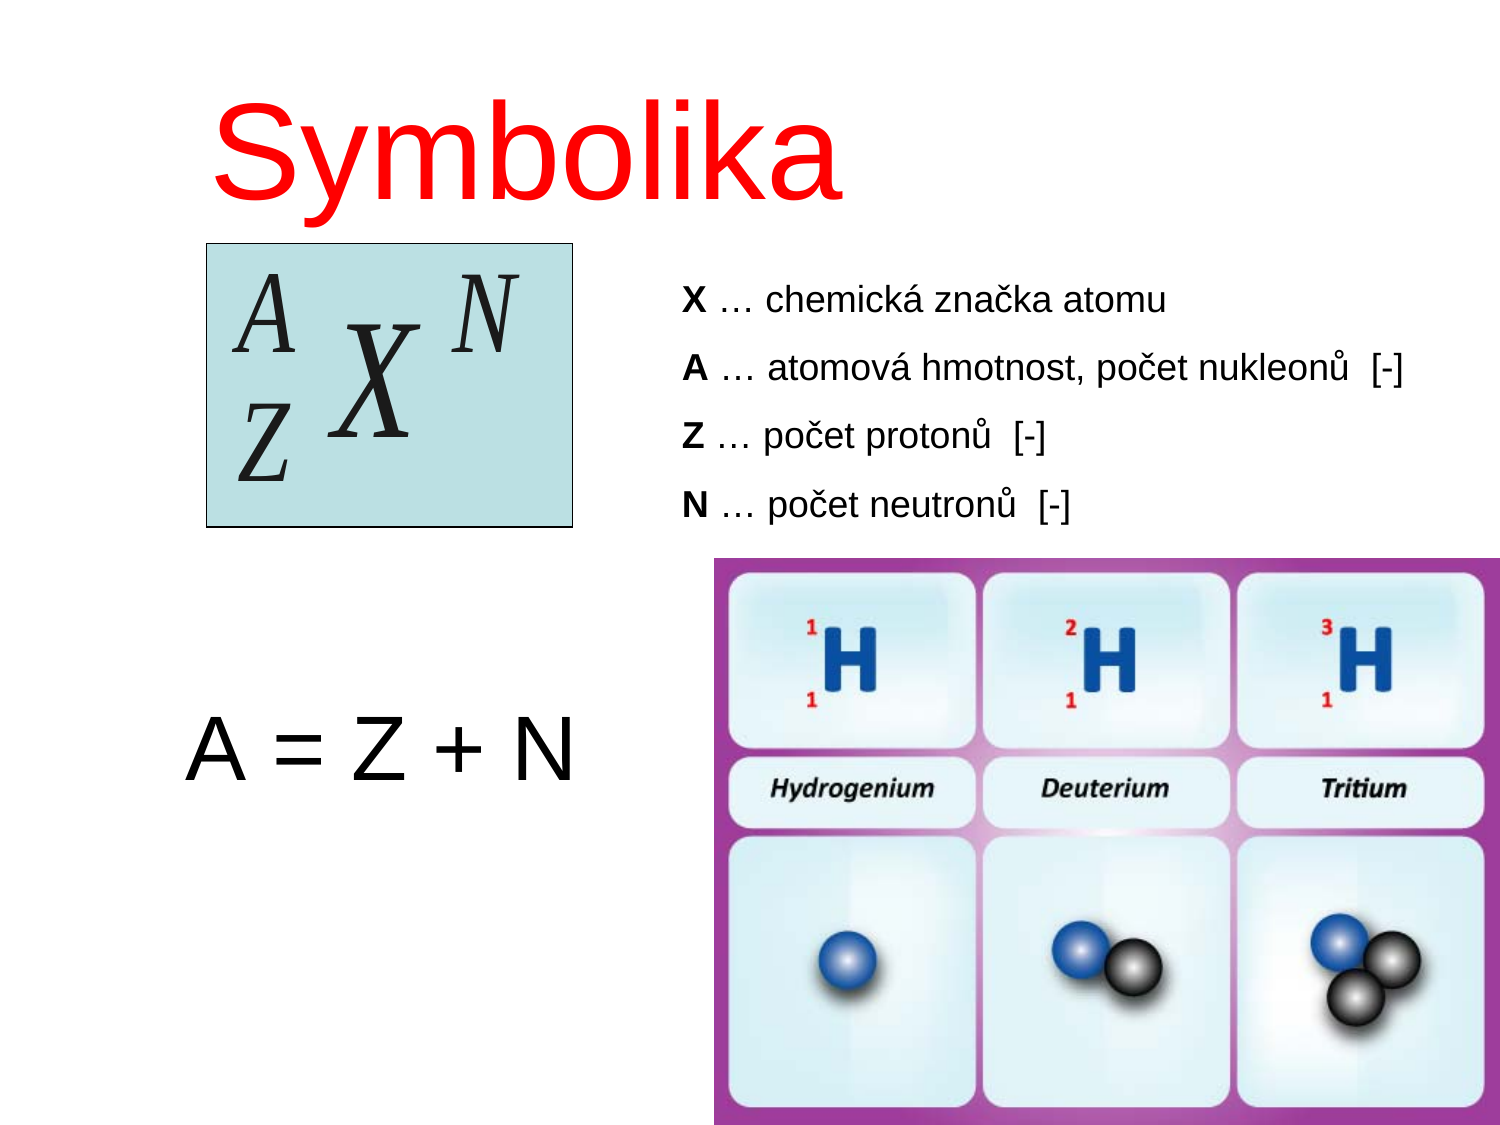

Symbolika
X … chemická značka atomu
A … atomová hmotnost, počet nukleonů [-]
Z … počet protonů [-]
N … počet neutronů [-]
A = Z + N